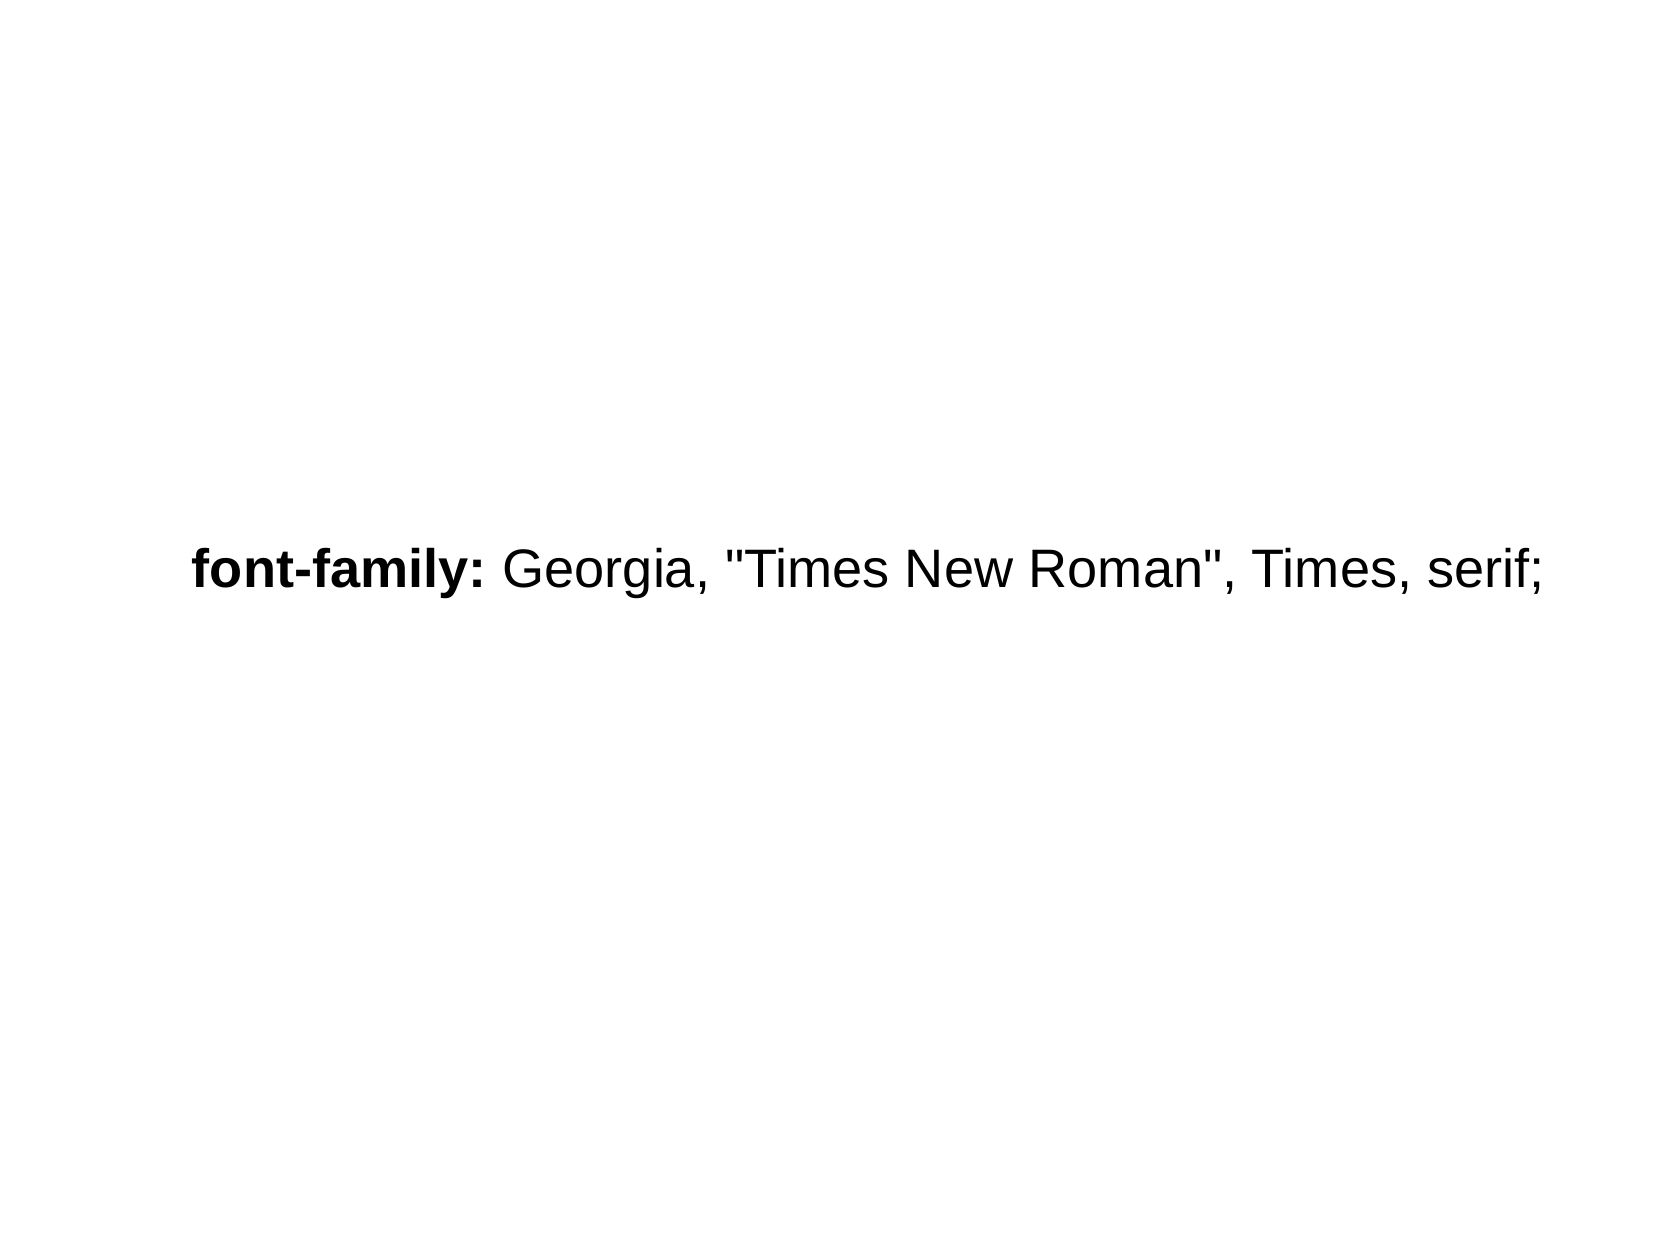

font-family: Georgia, "Times New Roman", Times, serif;